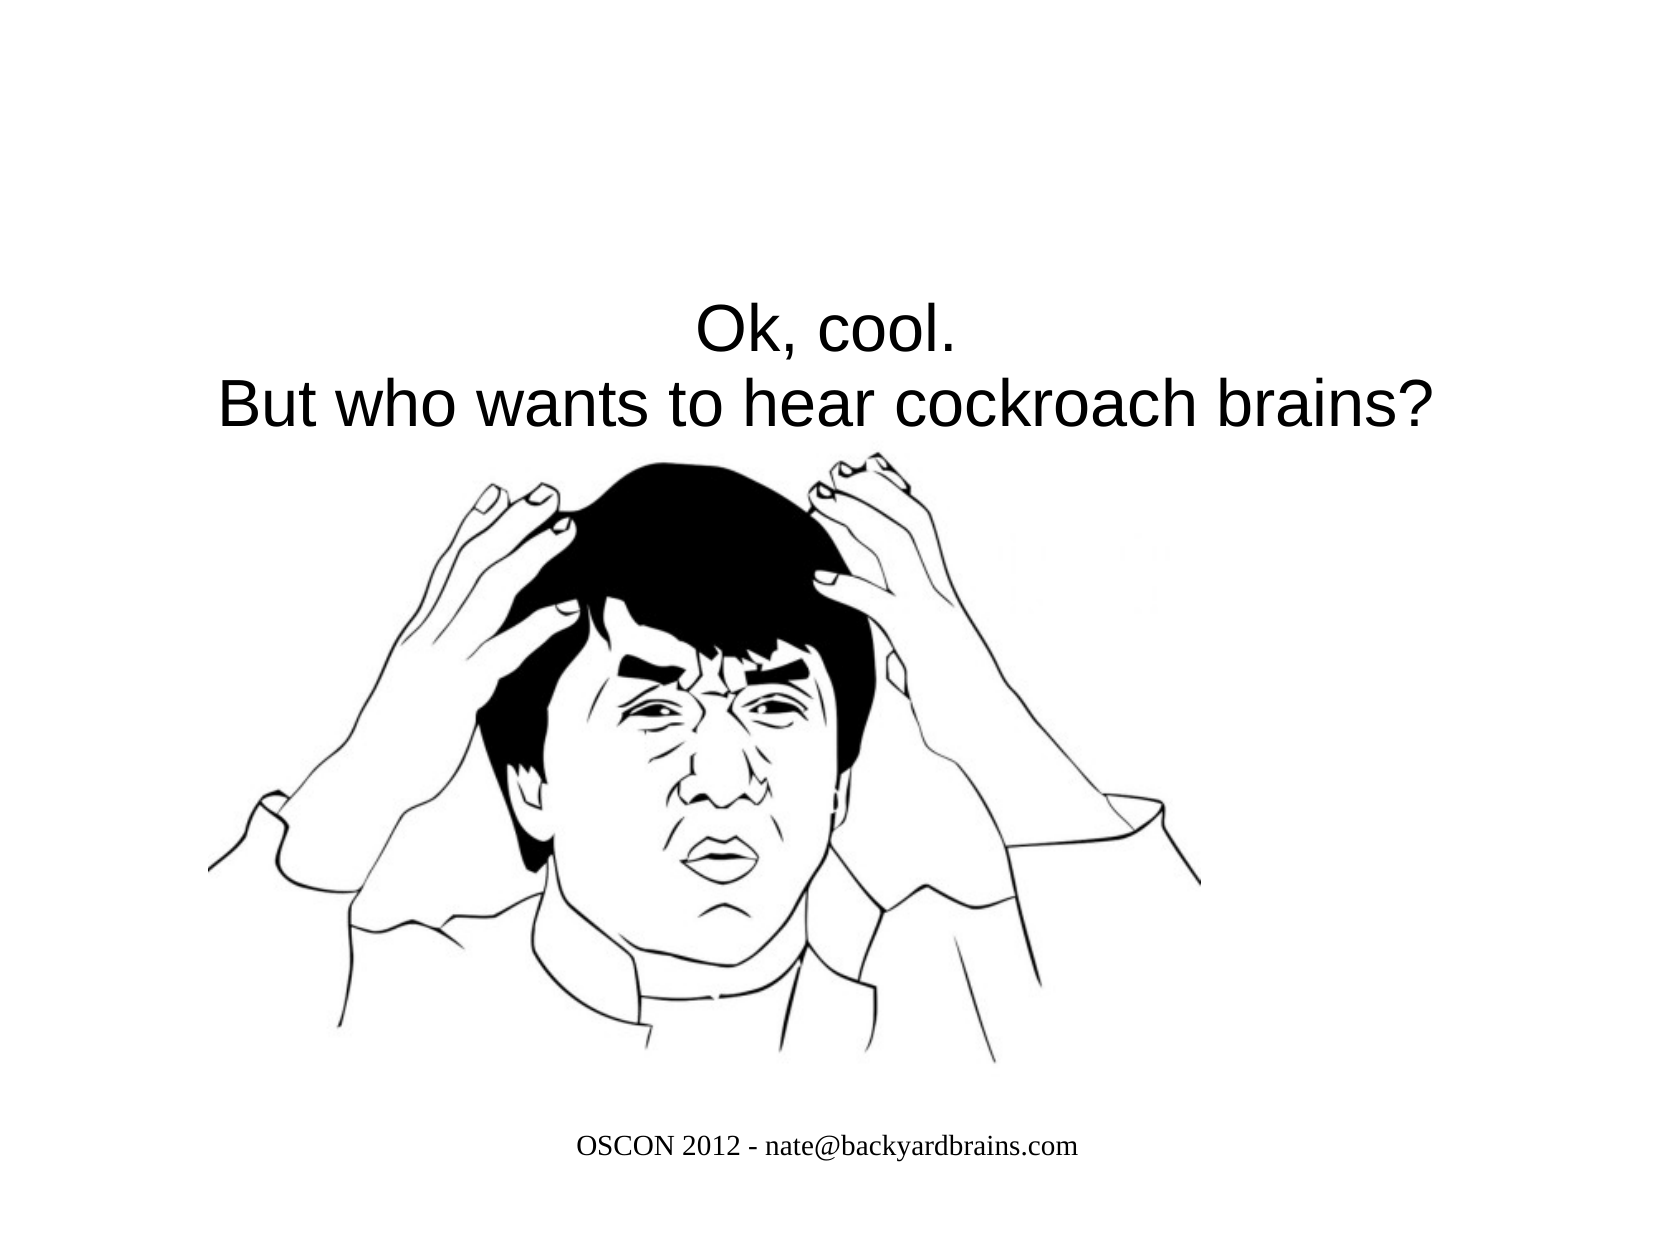

# Ok, cool.
But who wants to hear cockroach brains?
OSCON 2012 - nate@backyardbrains.com